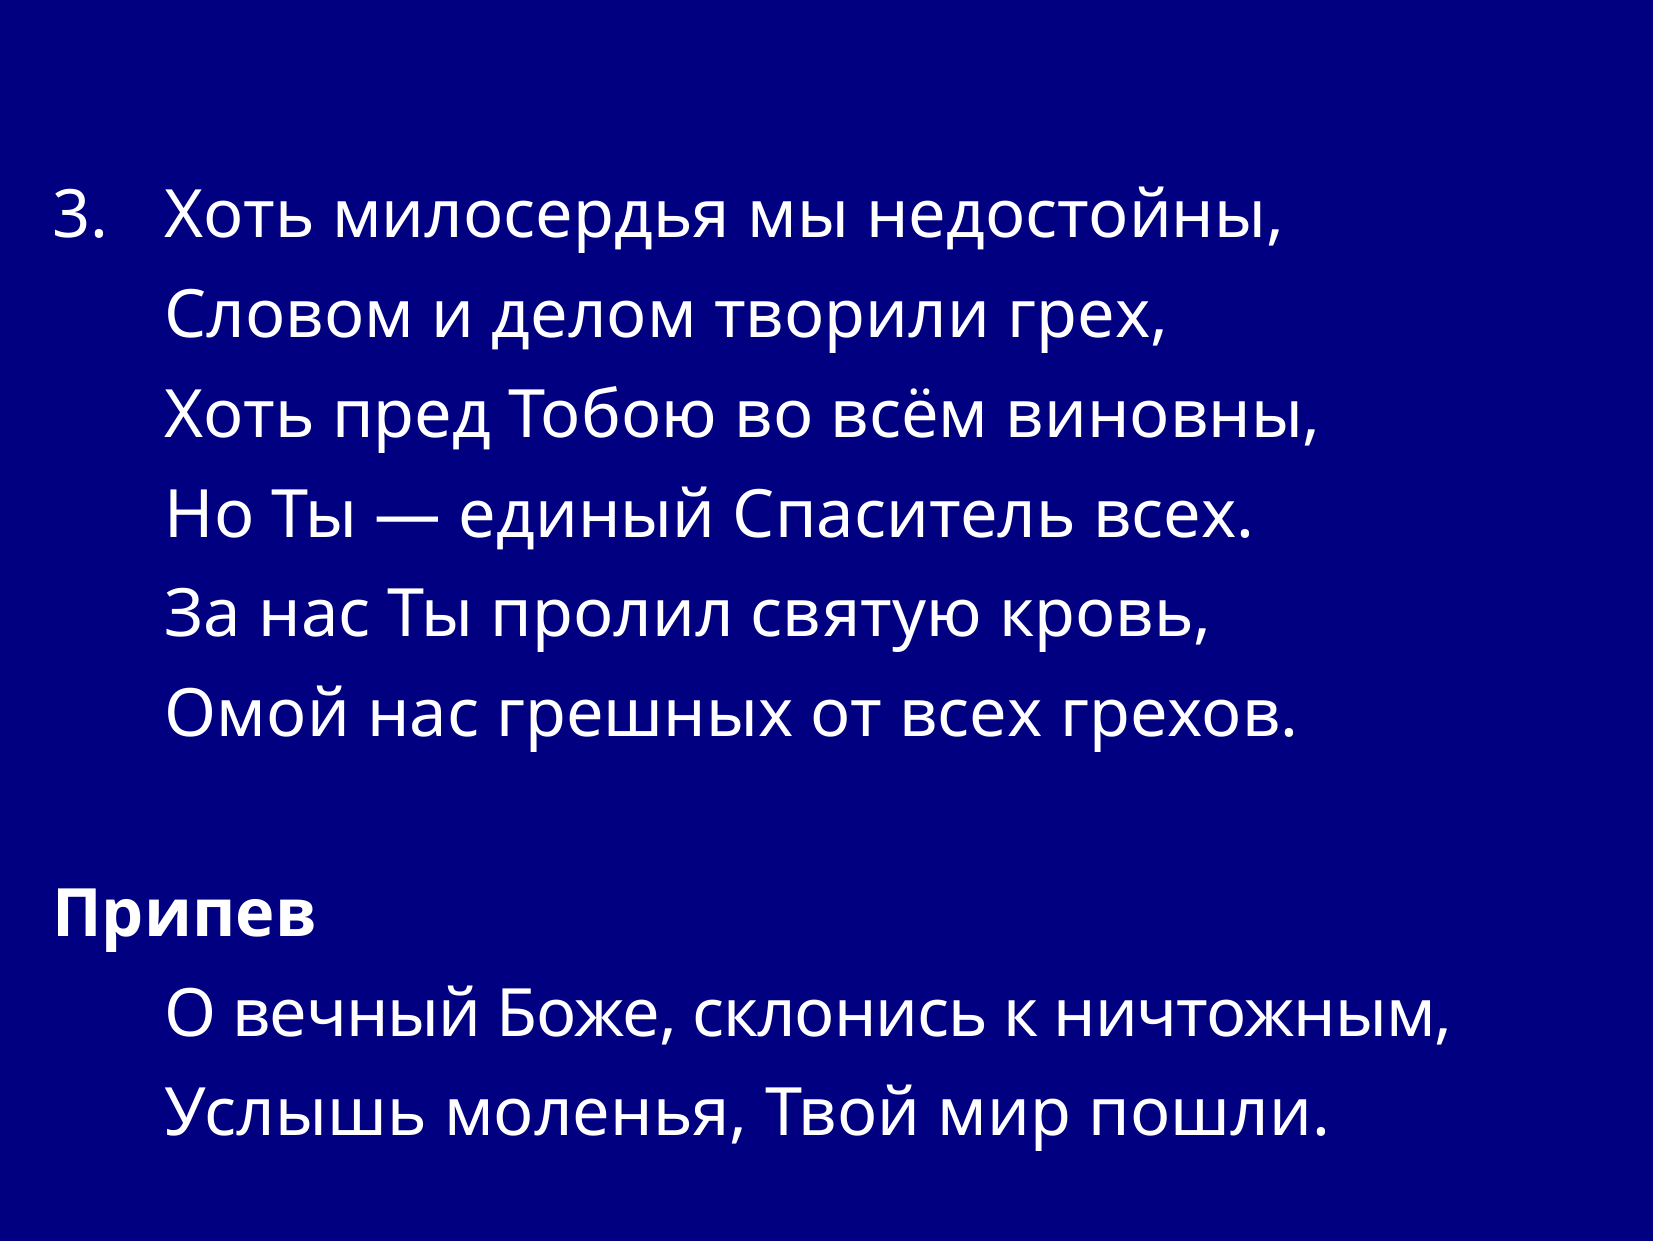

3.	Хоть милосердья мы недостойны,
	Словом и делом творили грех,
	Хоть пред Тобою во всём виновны,
	Но Ты — единый Спаситель всех.
	За нас Ты пролил святую кровь,
	Омой нас грешных от всех грехов.
Припев
	О вечный Боже, склонись к ничтожным,
	Услышь моленья, Твой мир пошли.